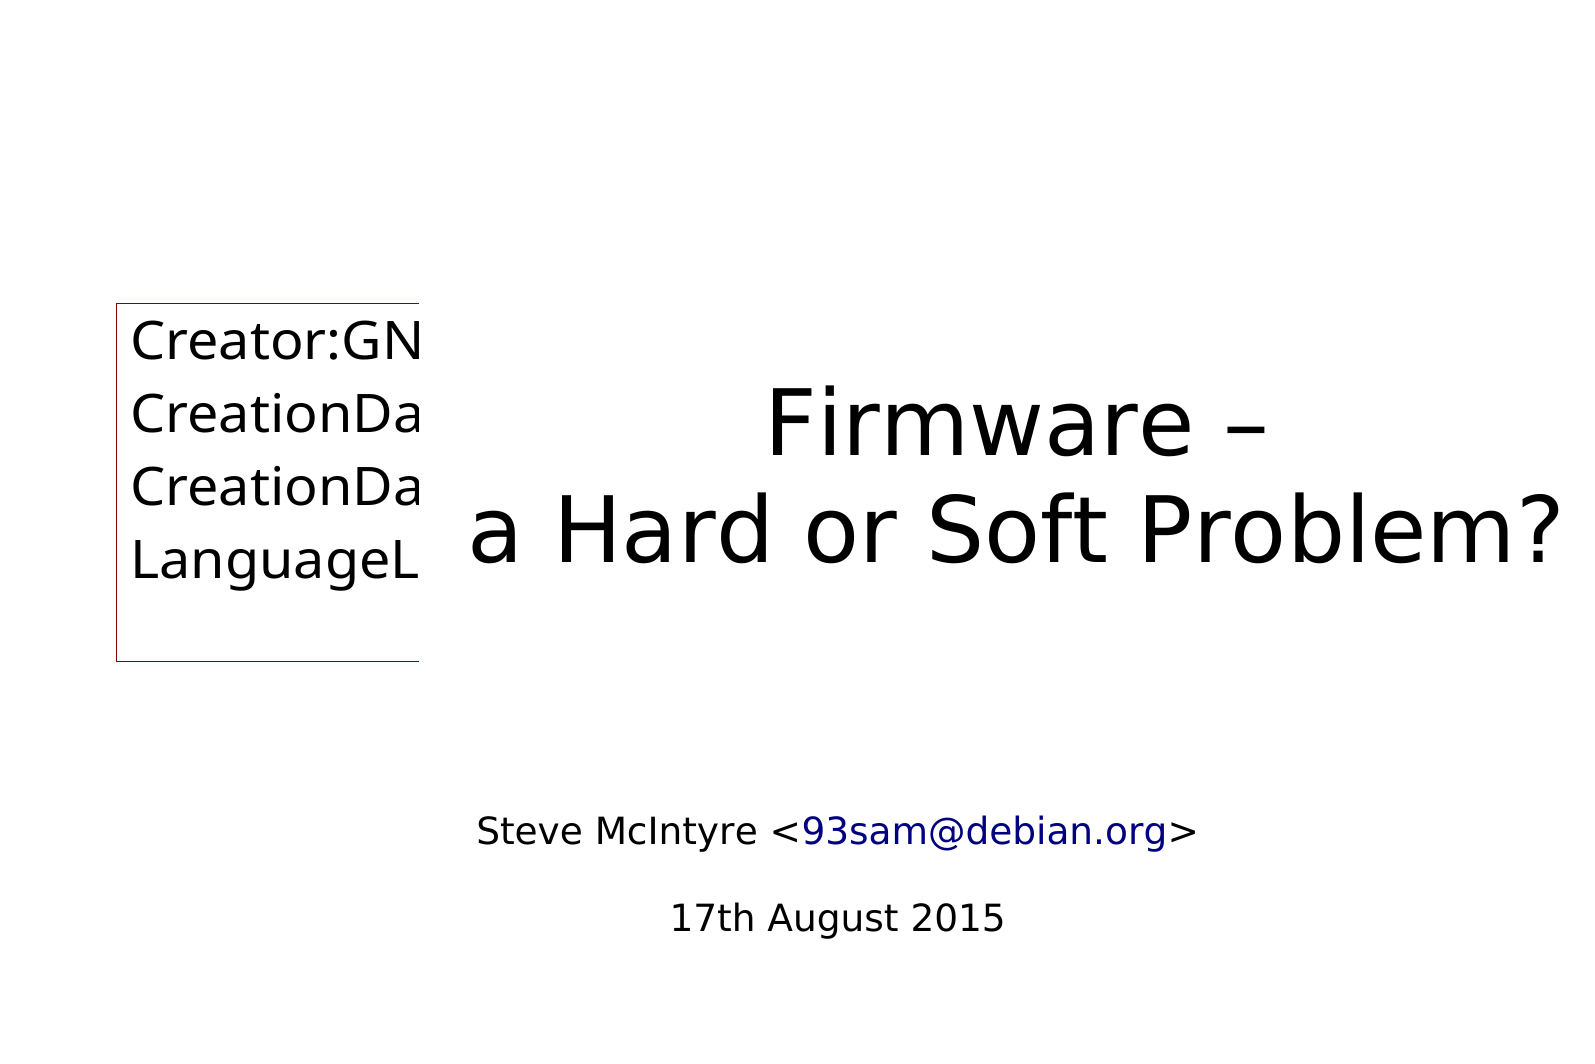

# Firmware – a Hard or Soft Problem?
Steve McIntyre <93sam@debian.org>
17th August 2015
1